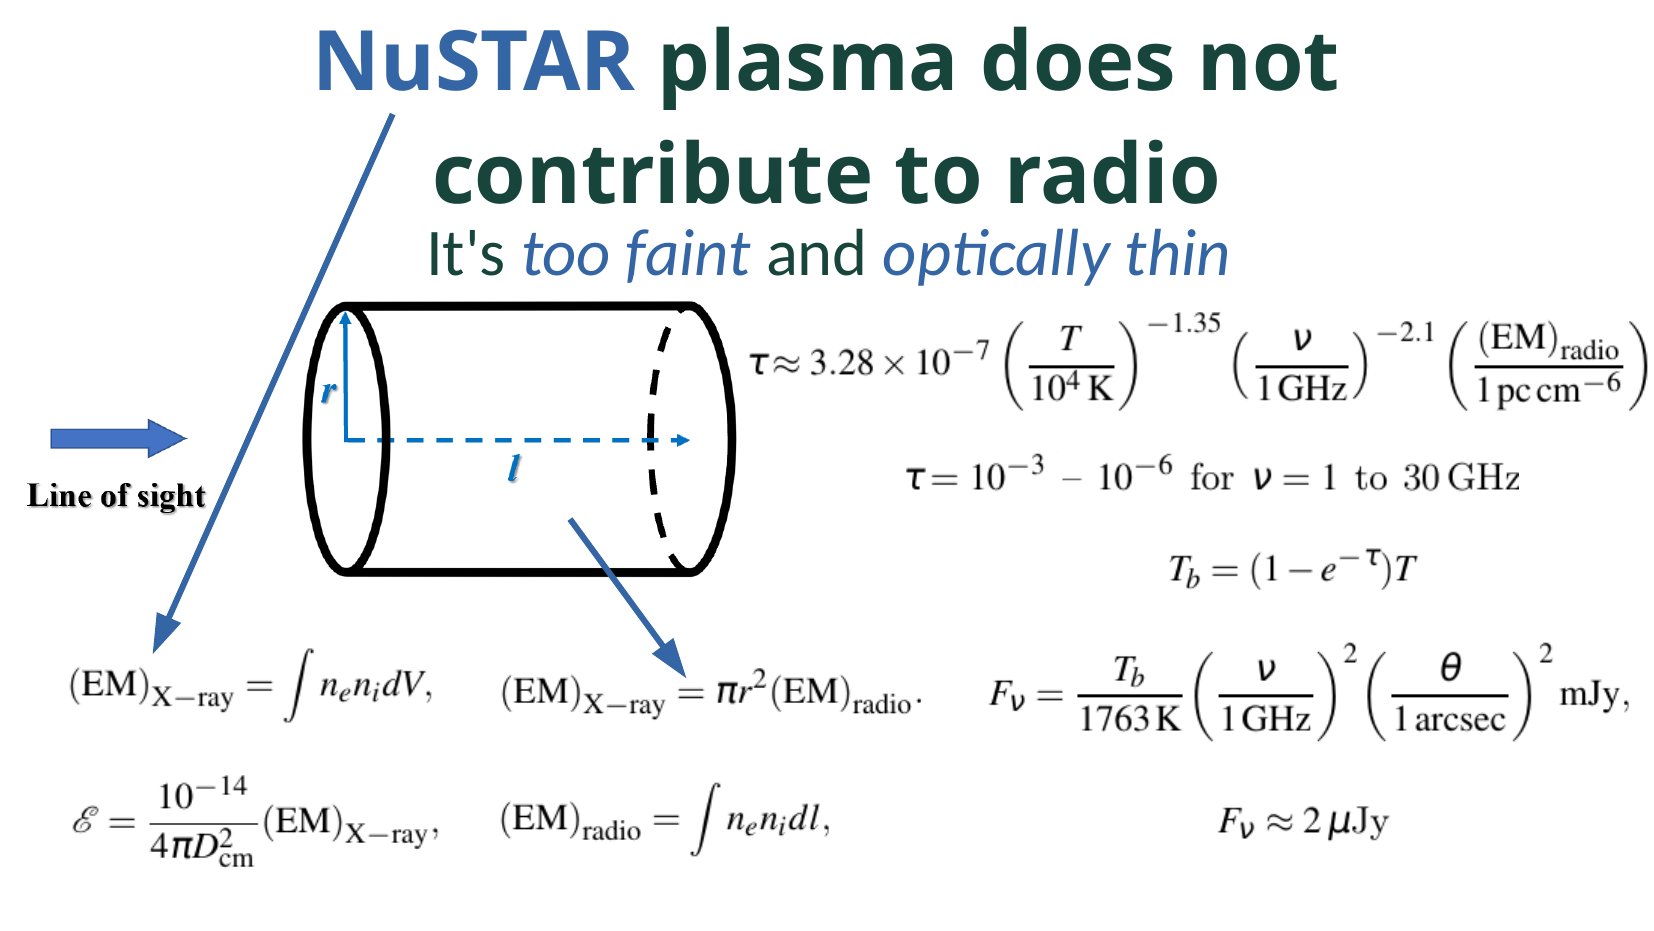

# NuSTAR plasma does not contribute to radio
It's too faint and optically thin